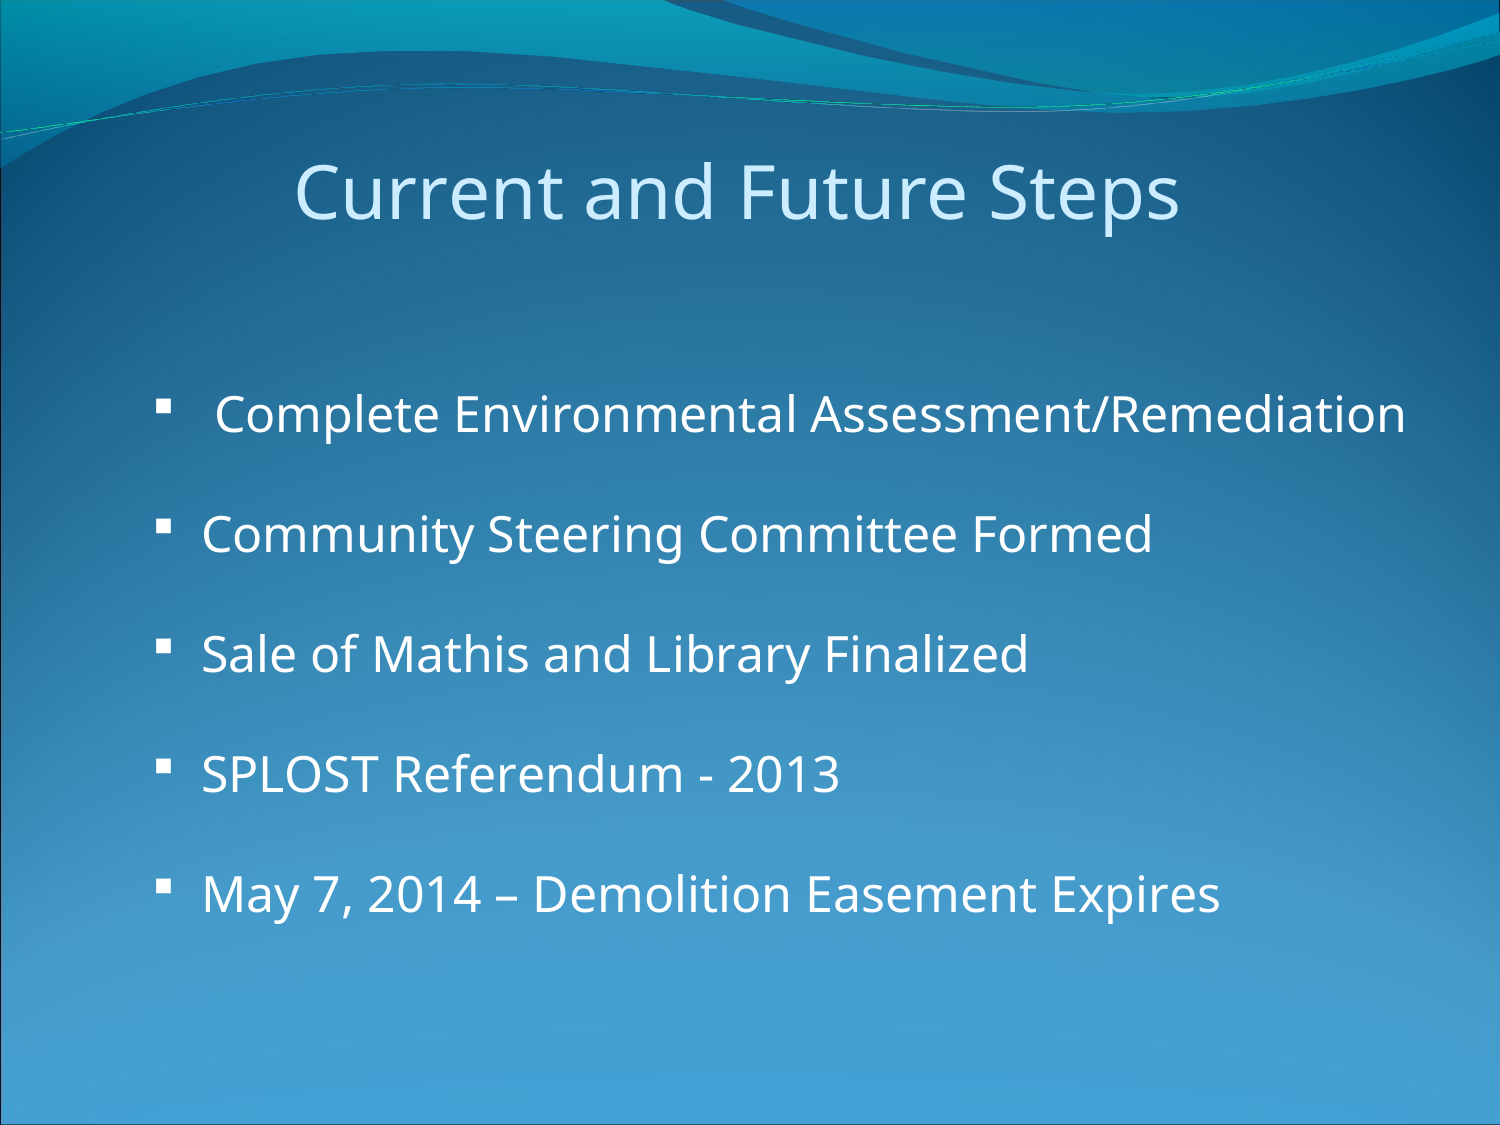

Current and Future Steps
 Complete Environmental Assessment/Remediation
 Community Steering Committee Formed
 Sale of Mathis and Library Finalized
 SPLOST Referendum - 2013
 May 7, 2014 – Demolition Easement Expires